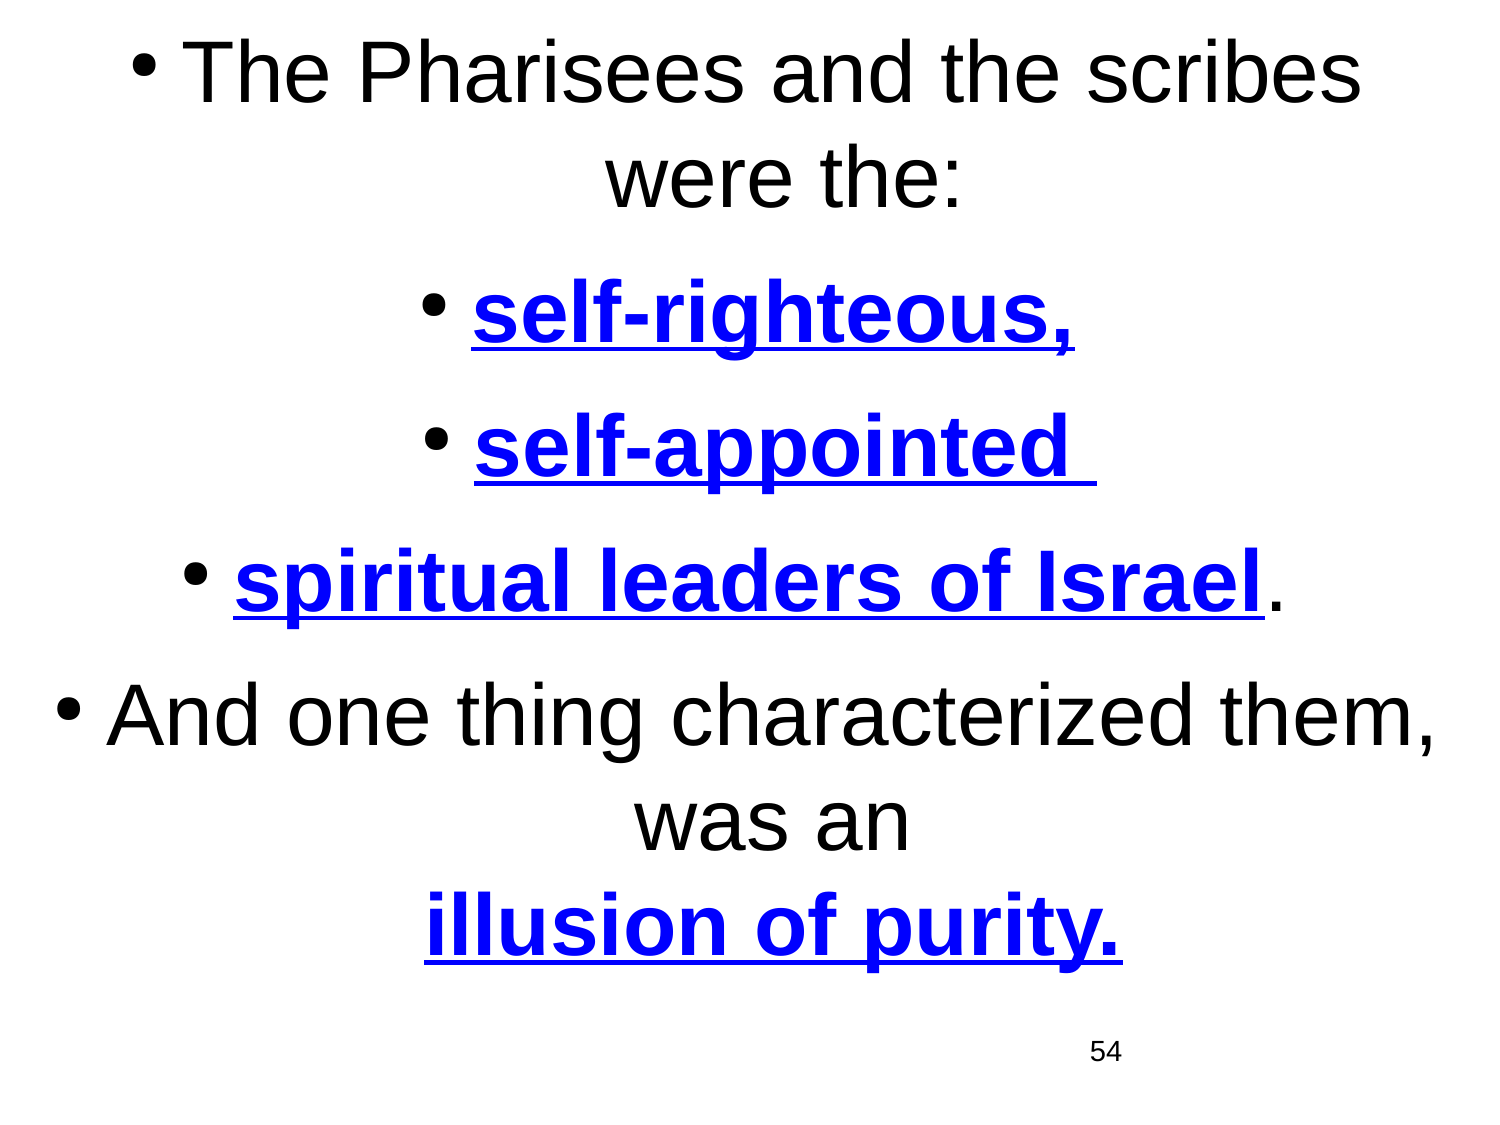

# The Pharisees and the scribes were the:
self-righteous,
self-appointed
spiritual leaders of Israel.
And one thing characterized them, 
was an
illusion of purity.
54